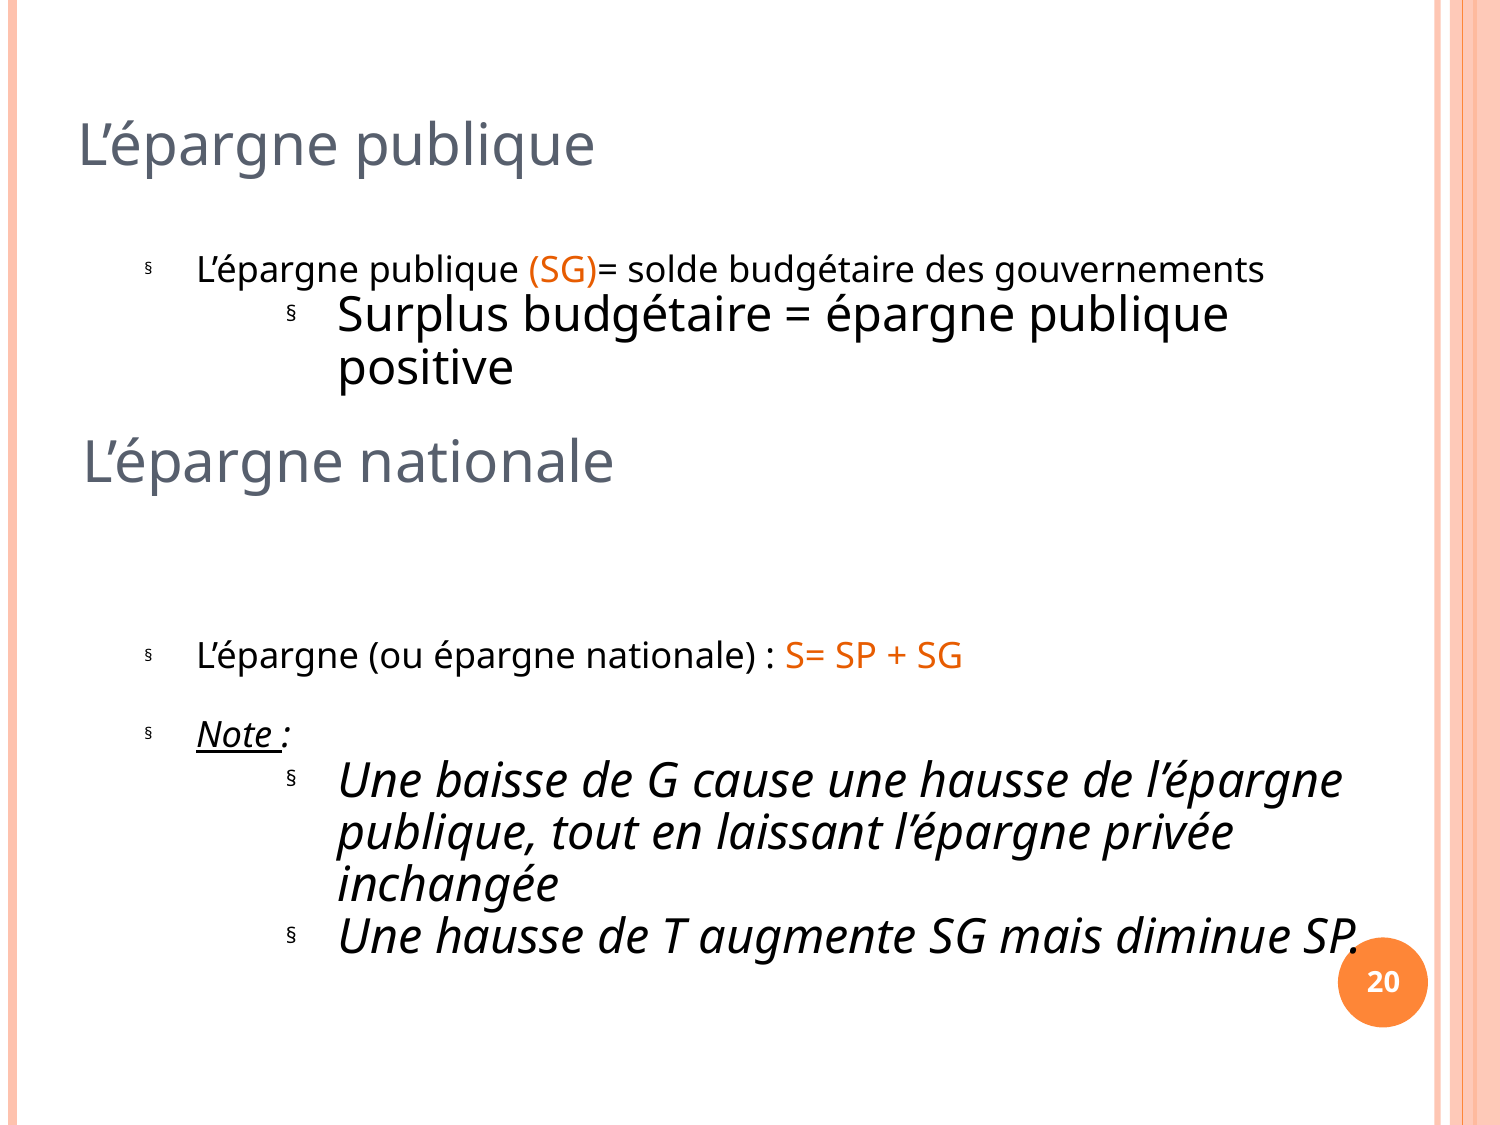

# L’épargne publique
L’épargne publique (SG)= solde budgétaire des gouvernements
Surplus budgétaire = épargne publique positive
L’épargne (ou épargne nationale) : S= SP + SG
Note :
Une baisse de G cause une hausse de l’épargne publique, tout en laissant l’épargne privée inchangée
Une hausse de T augmente SG mais diminue SP.
L’épargne nationale